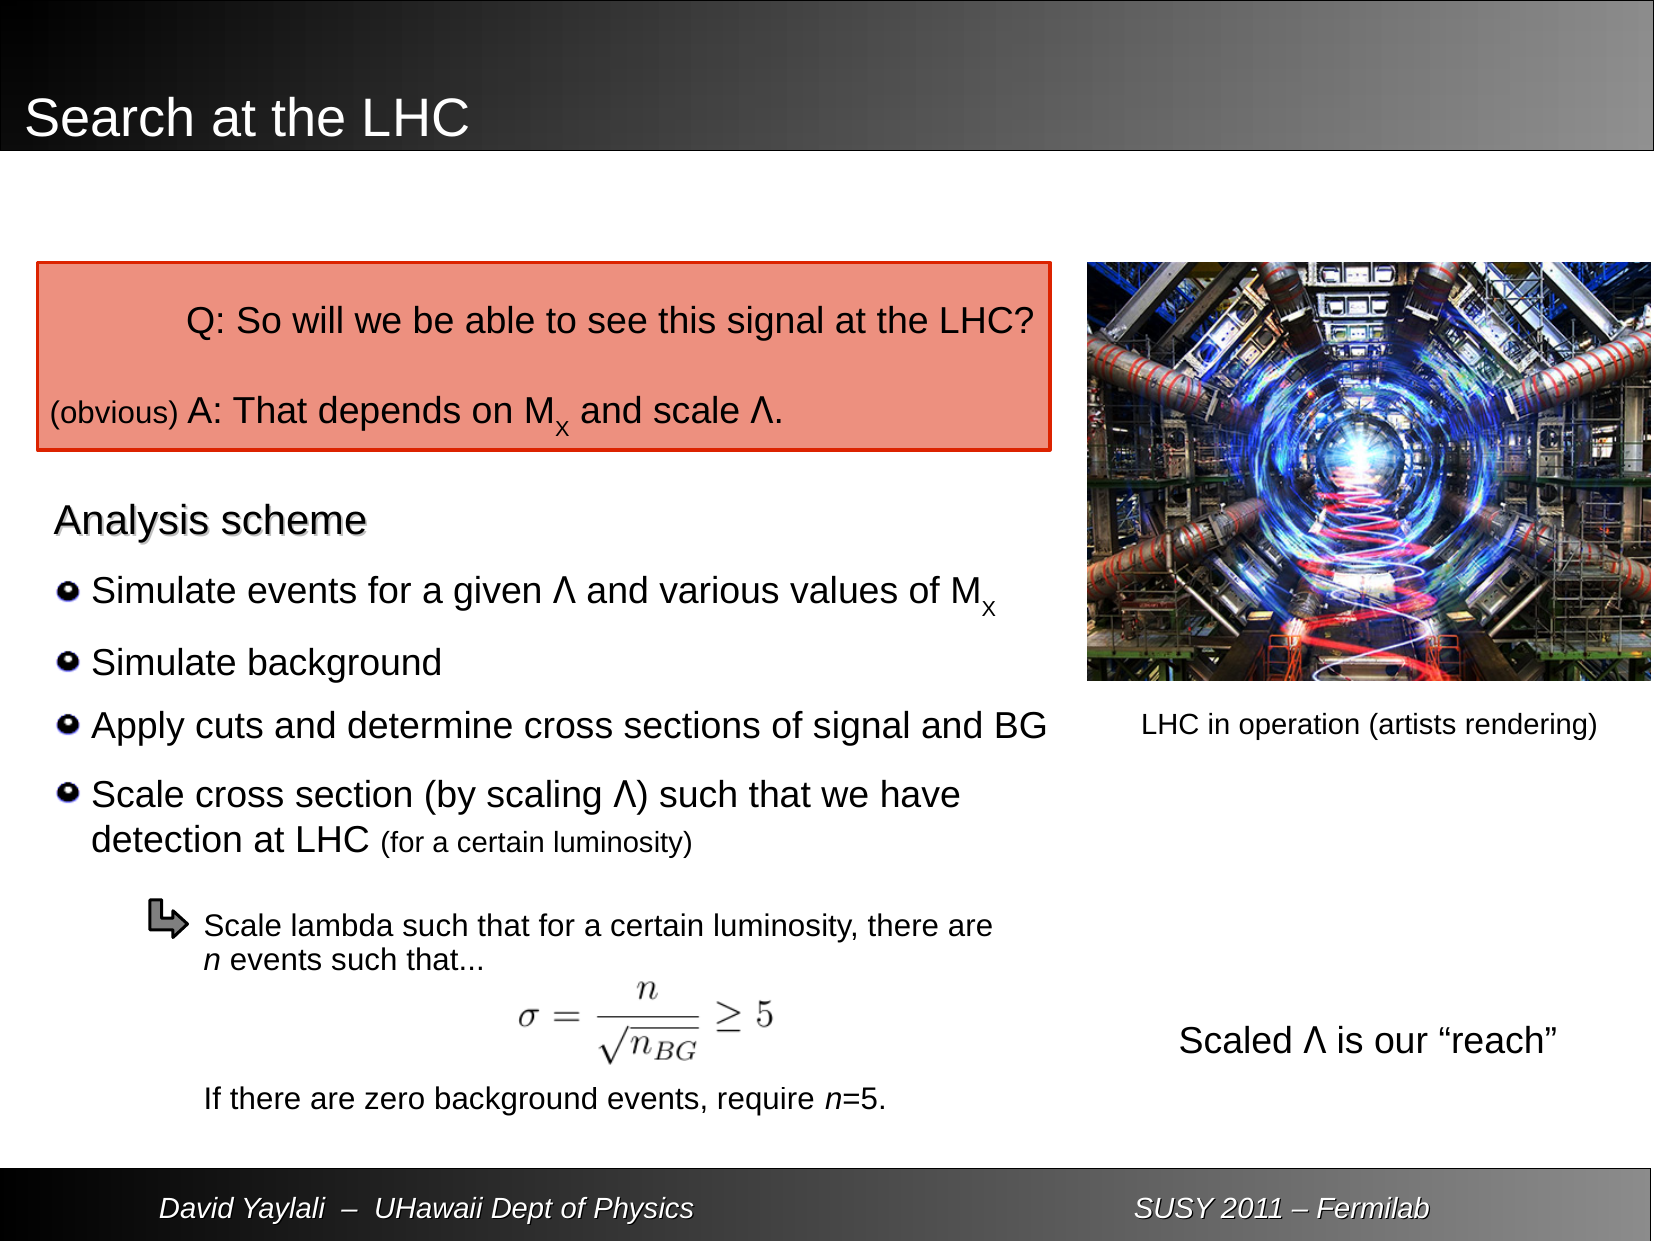

Search at the LHC
 Q: So will we be able to see this signal at the LHC?
(obvious) A: That depends on MX and scale Λ.
Analysis scheme
Simulate events for a given Λ and various values of MX
Simulate background
Apply cuts and determine cross sections of signal and BG
Scale cross section (by scaling Λ) such that we have detection at LHC (for a certain luminosity)
LHC in operation (artists rendering)
Scale lambda such that for a certain luminosity, there are n events such that...
If there are zero background events, require n=5.
Scaled Λ is our “reach”